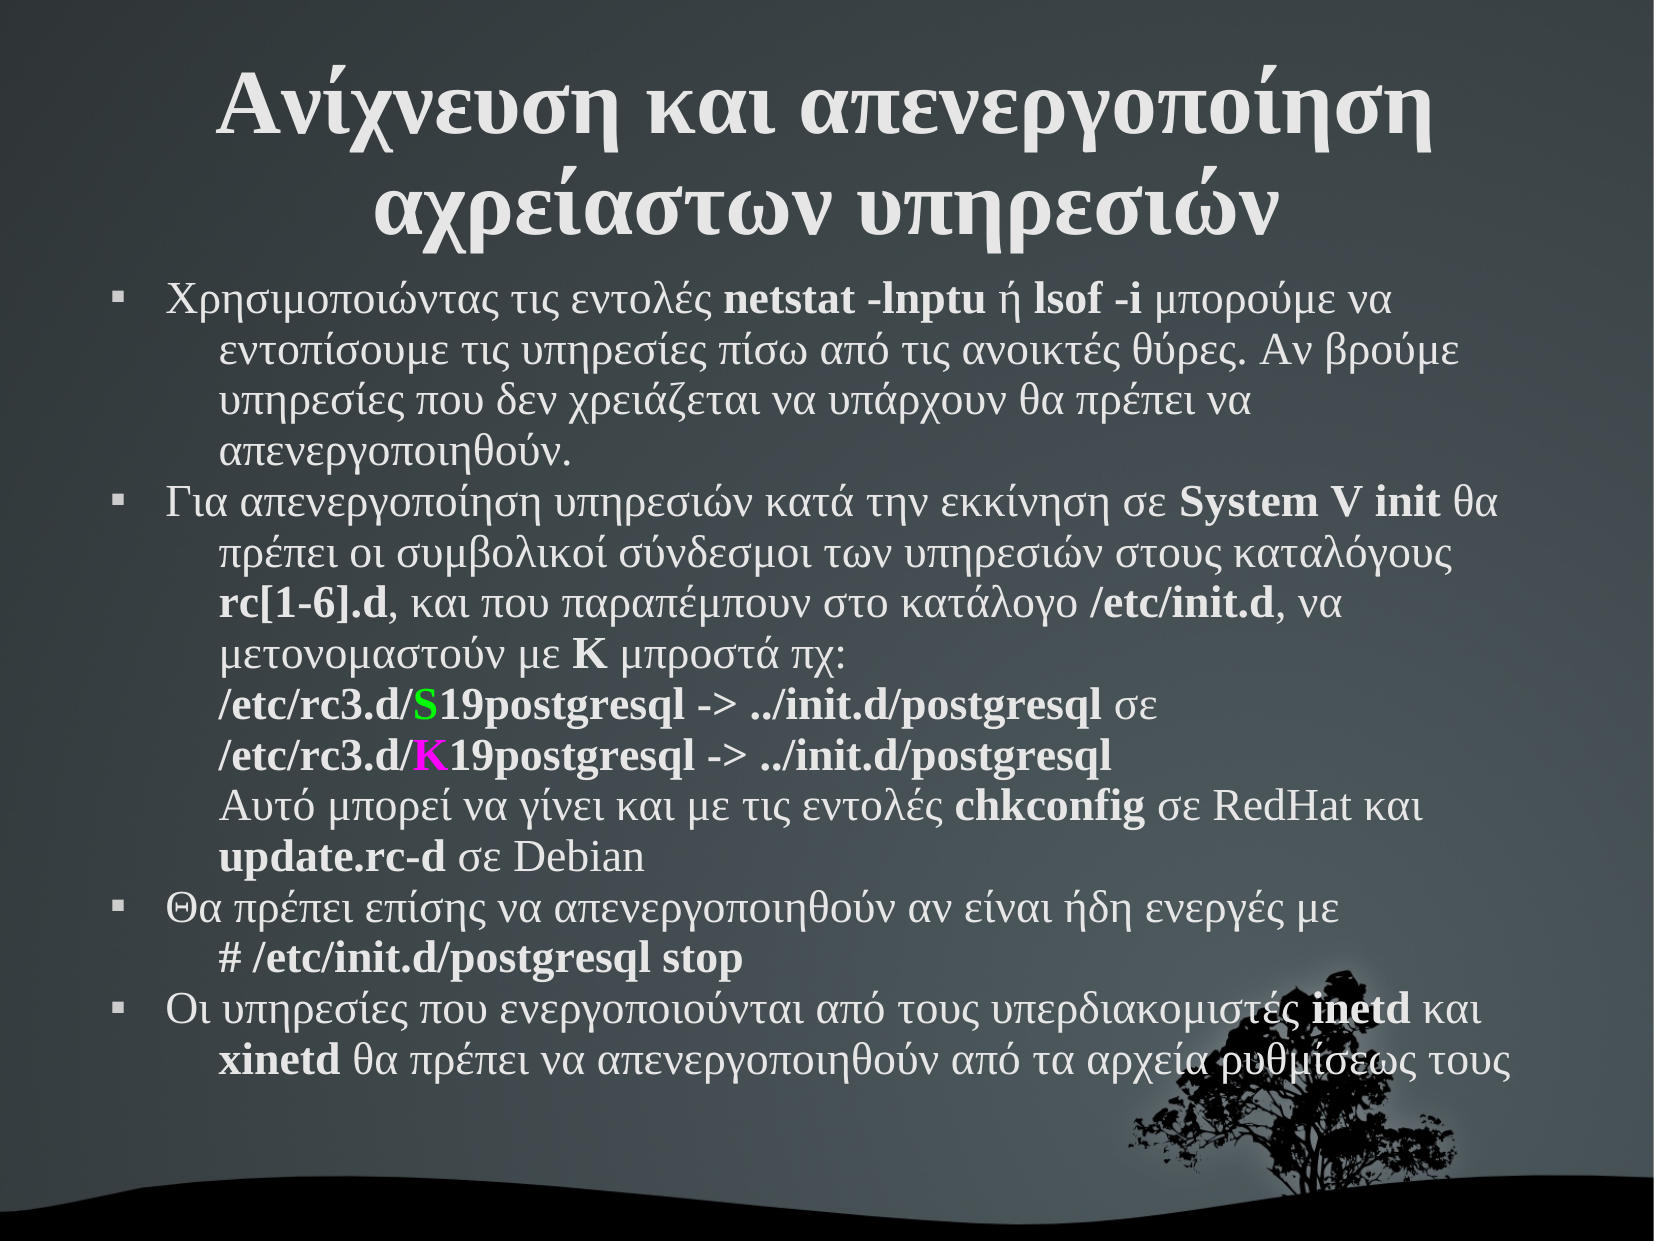

# Ανίχνευση και απενεργοποίηση αχρείαστων υπηρεσιών
Χρησιμοποιώντας τις εντολές netstat -lnptu ή lsof -i μπορούμε να εντοπίσουμε τις υπηρεσίες πίσω από τις ανοικτές θύρες. Αν βρούμε υπηρεσίες που δεν χρειάζεται να υπάρχουν θα πρέπει να απενεργοποιηθούν.
Για απενεργοποίηση υπηρεσιών κατά την εκκίνηση σε System V init θα πρέπει οι συμβολικοί σύνδεσμοι των υπηρεσιών στους καταλόγους
rc[1-6].d, και που παραπέμπουν στο κατάλογο /etc/init.d, να μετονομαστούν με K μπροστά πχ:
/etc/rc3.d/S19postgresql -> ../init.d/postgresql σε
/etc/rc3.d/Κ19postgresql -> ../init.d/postgresql
Αυτό μπορεί να γίνει και με τις εντολές chkconfig σε RedHat και update.rc-d σε Debian
Θα πρέπει επίσης να απενεργοποιηθούν αν είναι ήδη ενεργές με
# /etc/init.d/postgresql stop
Οι υπηρεσίες που ενεργοποιούνται από τους υπερδιακομιστές inetd και xinetd θα πρέπει να απενεργοποιηθούν από τα αρχεία ρυθμίσεως τους